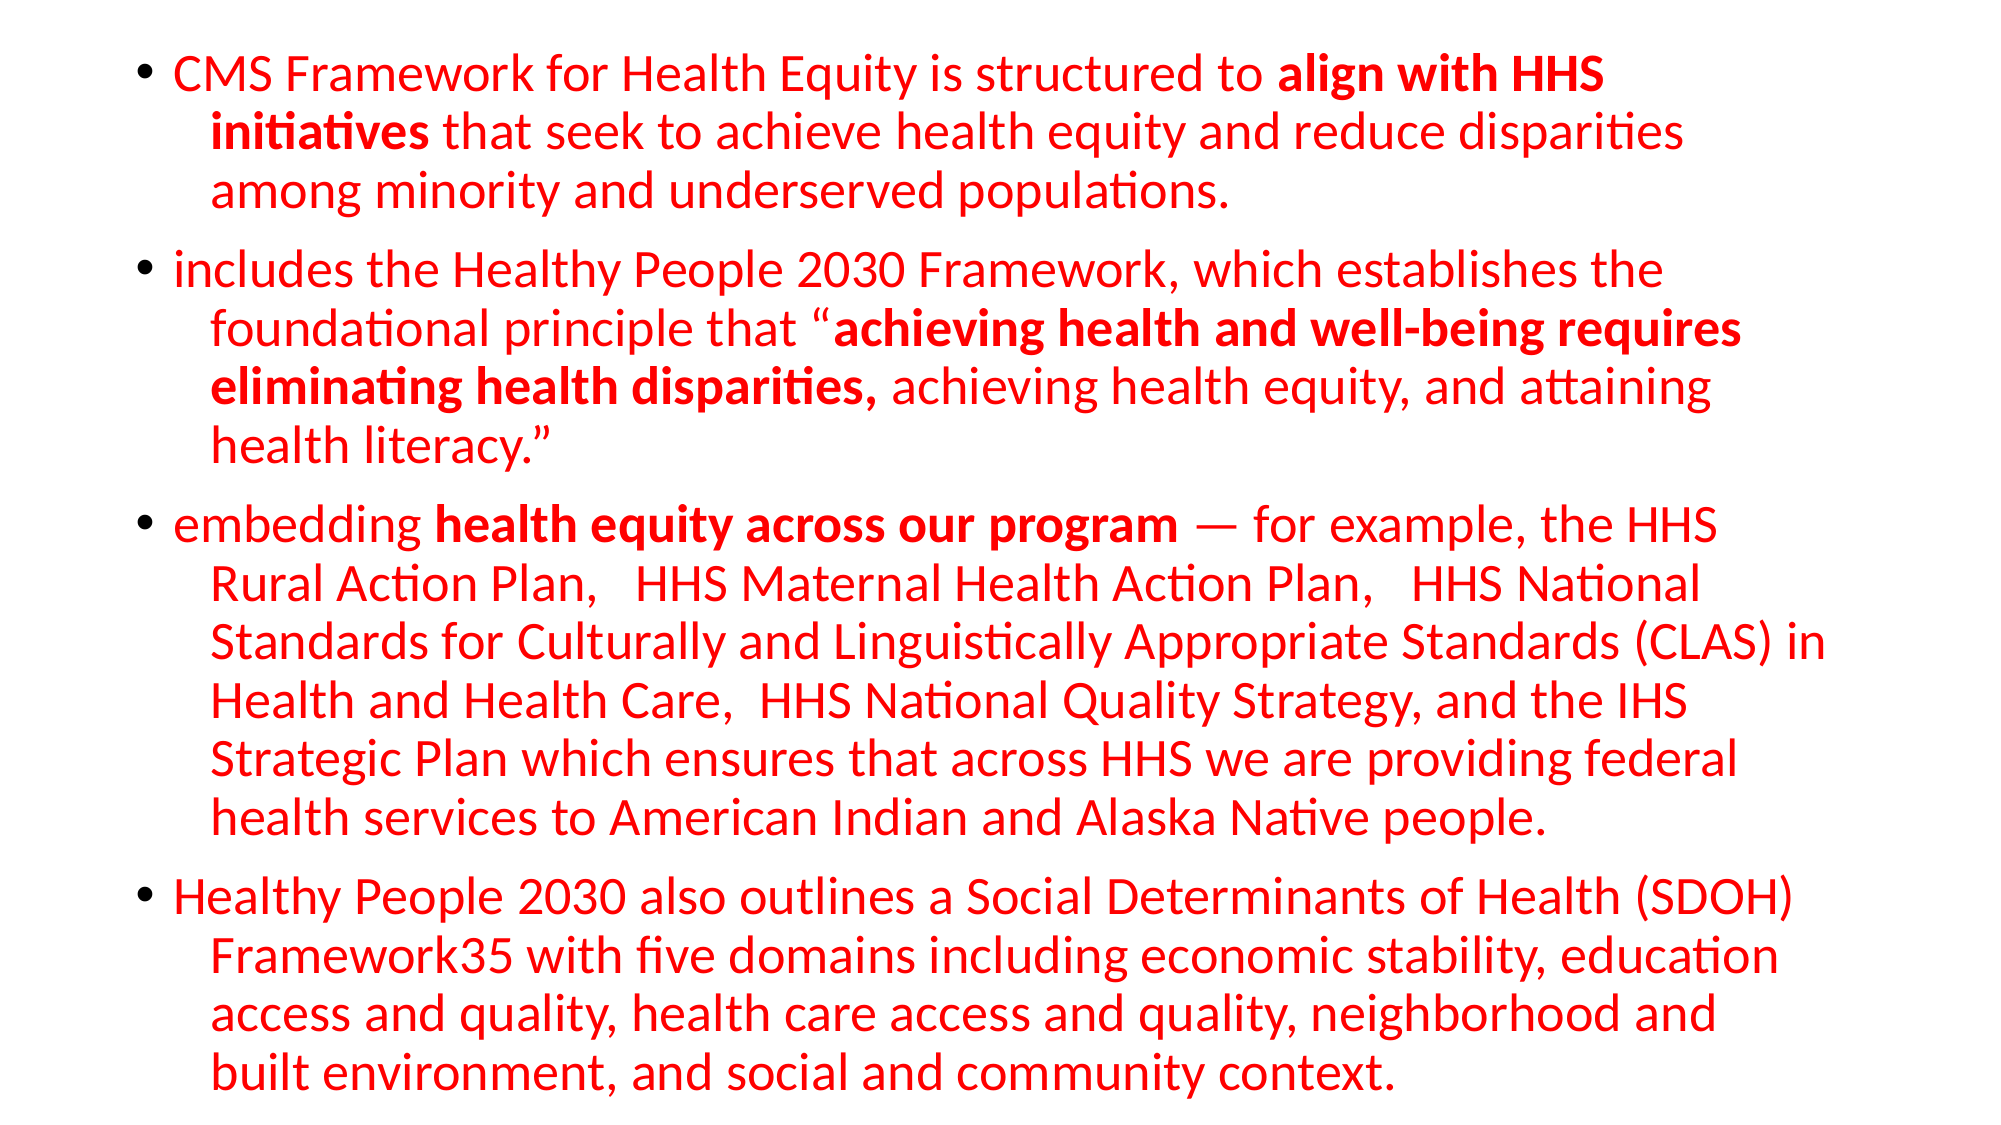

CMS Framework for Health Equity is structured to align with HHS initiatives that seek to achieve health equity and reduce disparities among minority and underserved populations.
includes the Healthy People 2030 Framework, which establishes the foundational principle that “achieving health and well-being requires eliminating health disparities, achieving health equity, and attaining health literacy.”
embedding health equity across our program — for example, the HHS Rural Action Plan, HHS Maternal Health Action Plan, HHS National Standards for Culturally and Linguistically Appropriate Standards (CLAS) in Health and Health Care, HHS National Quality Strategy, and the IHS Strategic Plan which ensures that across HHS we are providing federal health services to American Indian and Alaska Native people.
Healthy People 2030 also outlines a Social Determinants of Health (SDOH) Framework35 with five domains including economic stability, education access and quality, health care access and quality, neighborhood and built environment, and social and community context.
#